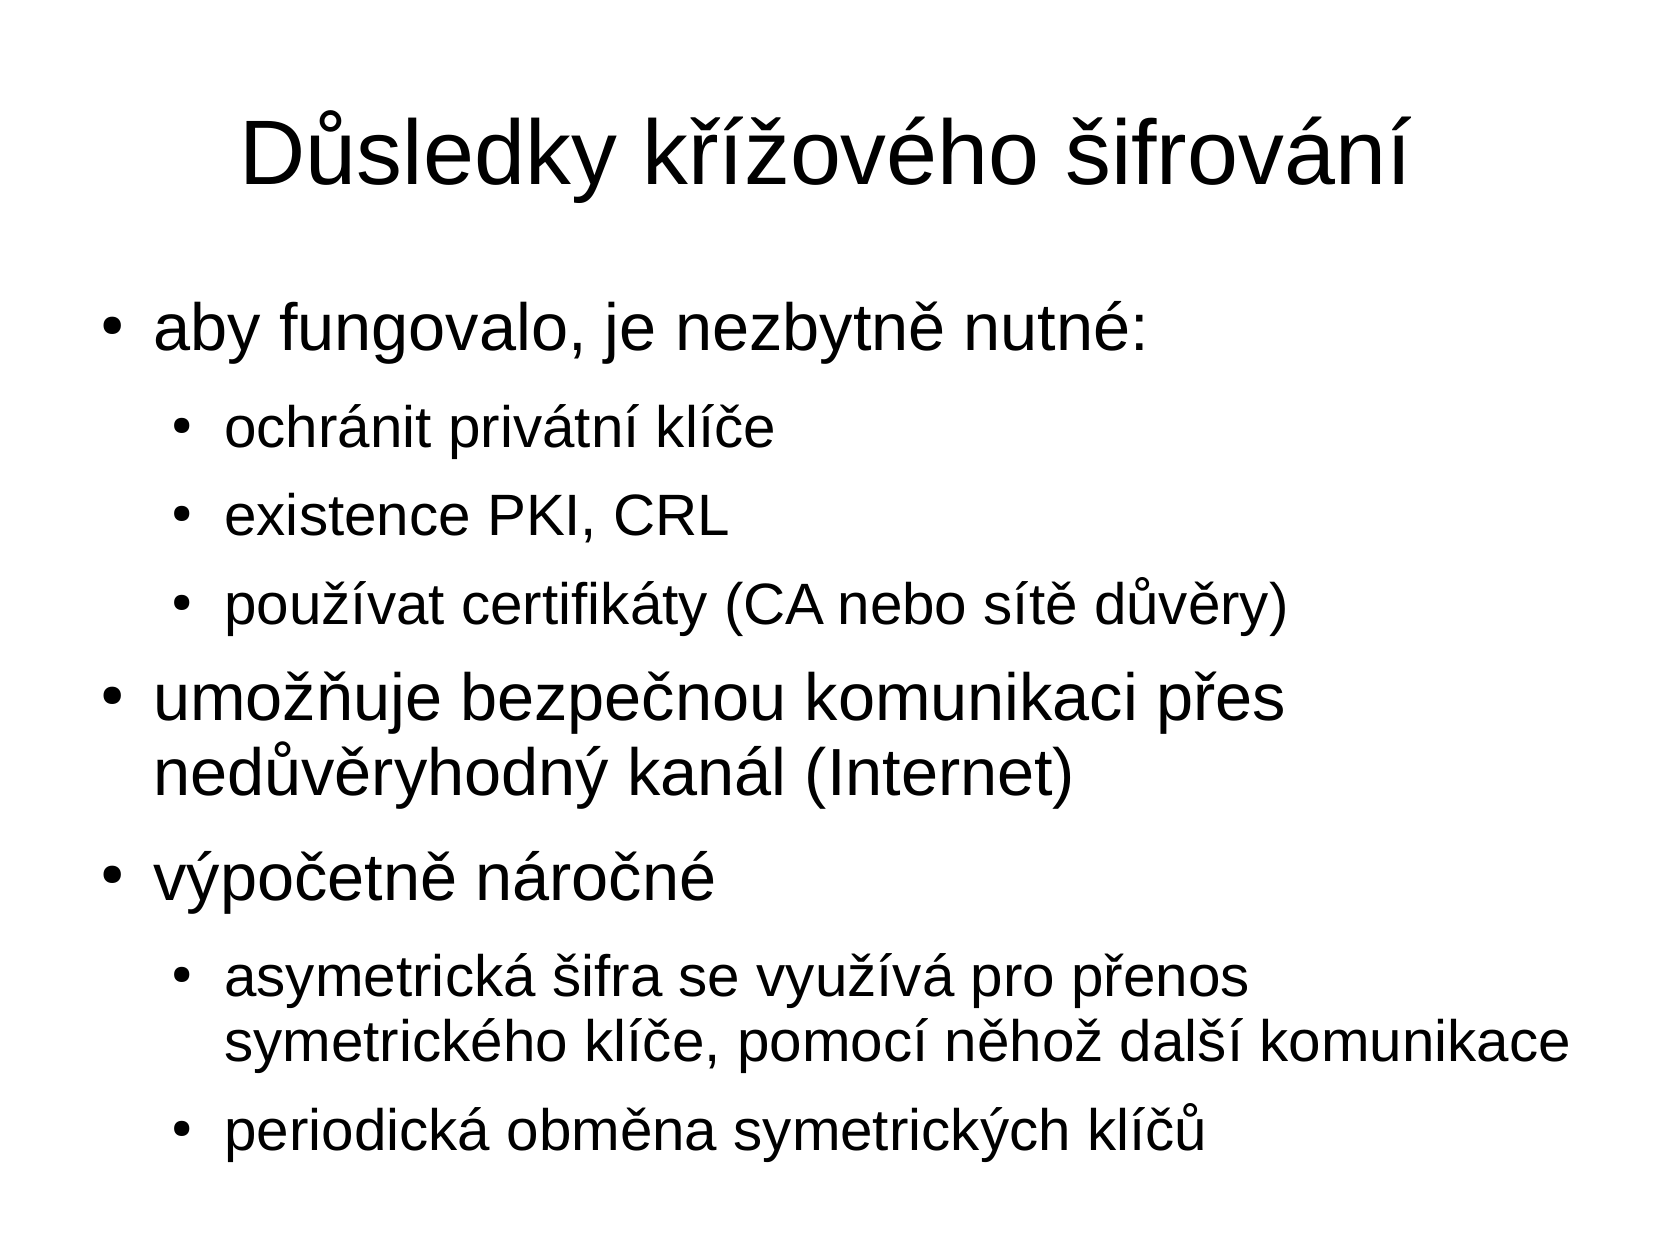

# Důsledky křížového šifrování
aby fungovalo, je nezbytně nutné:
ochránit privátní klíče
existence PKI, CRL
používat certifikáty (CA nebo sítě důvěry)
umožňuje bezpečnou komunikaci přes nedůvěryhodný kanál (Internet)
výpočetně náročné
asymetrická šifra se využívá pro přenos symetrického klíče, pomocí něhož další komunikace
periodická obměna symetrických klíčů